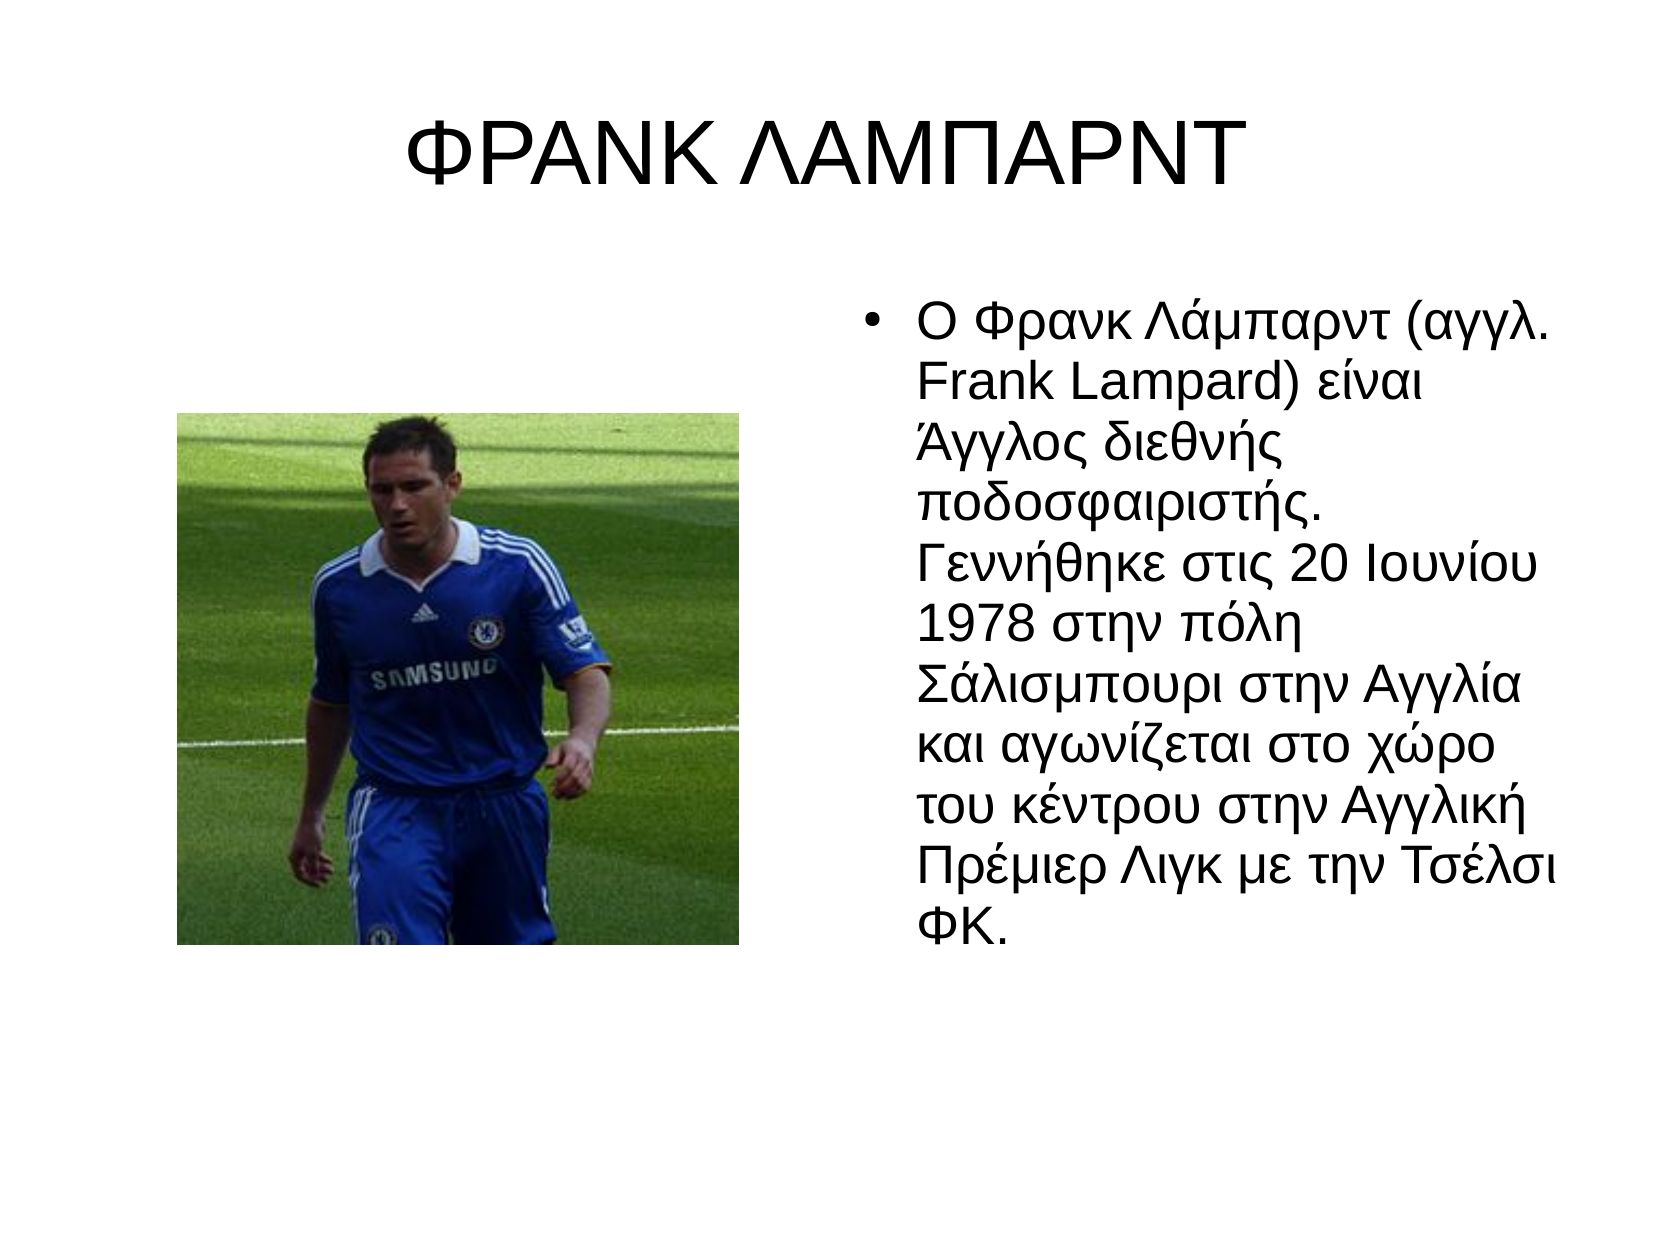

# ΦΡΑΝΚ ΛΑΜΠΑΡΝΤ
Ο Φρανκ Λάμπαρντ (αγγλ. Frank Lampard) είναι Άγγλος διεθνής ποδοσφαιριστής. Γεννήθηκε στις 20 Ιουνίου 1978 στην πόλη Σάλισμπουρι στην Αγγλία και αγωνίζεται στο χώρο του κέντρου στην Αγγλική Πρέμιερ Λιγκ με την Τσέλσι ΦΚ.